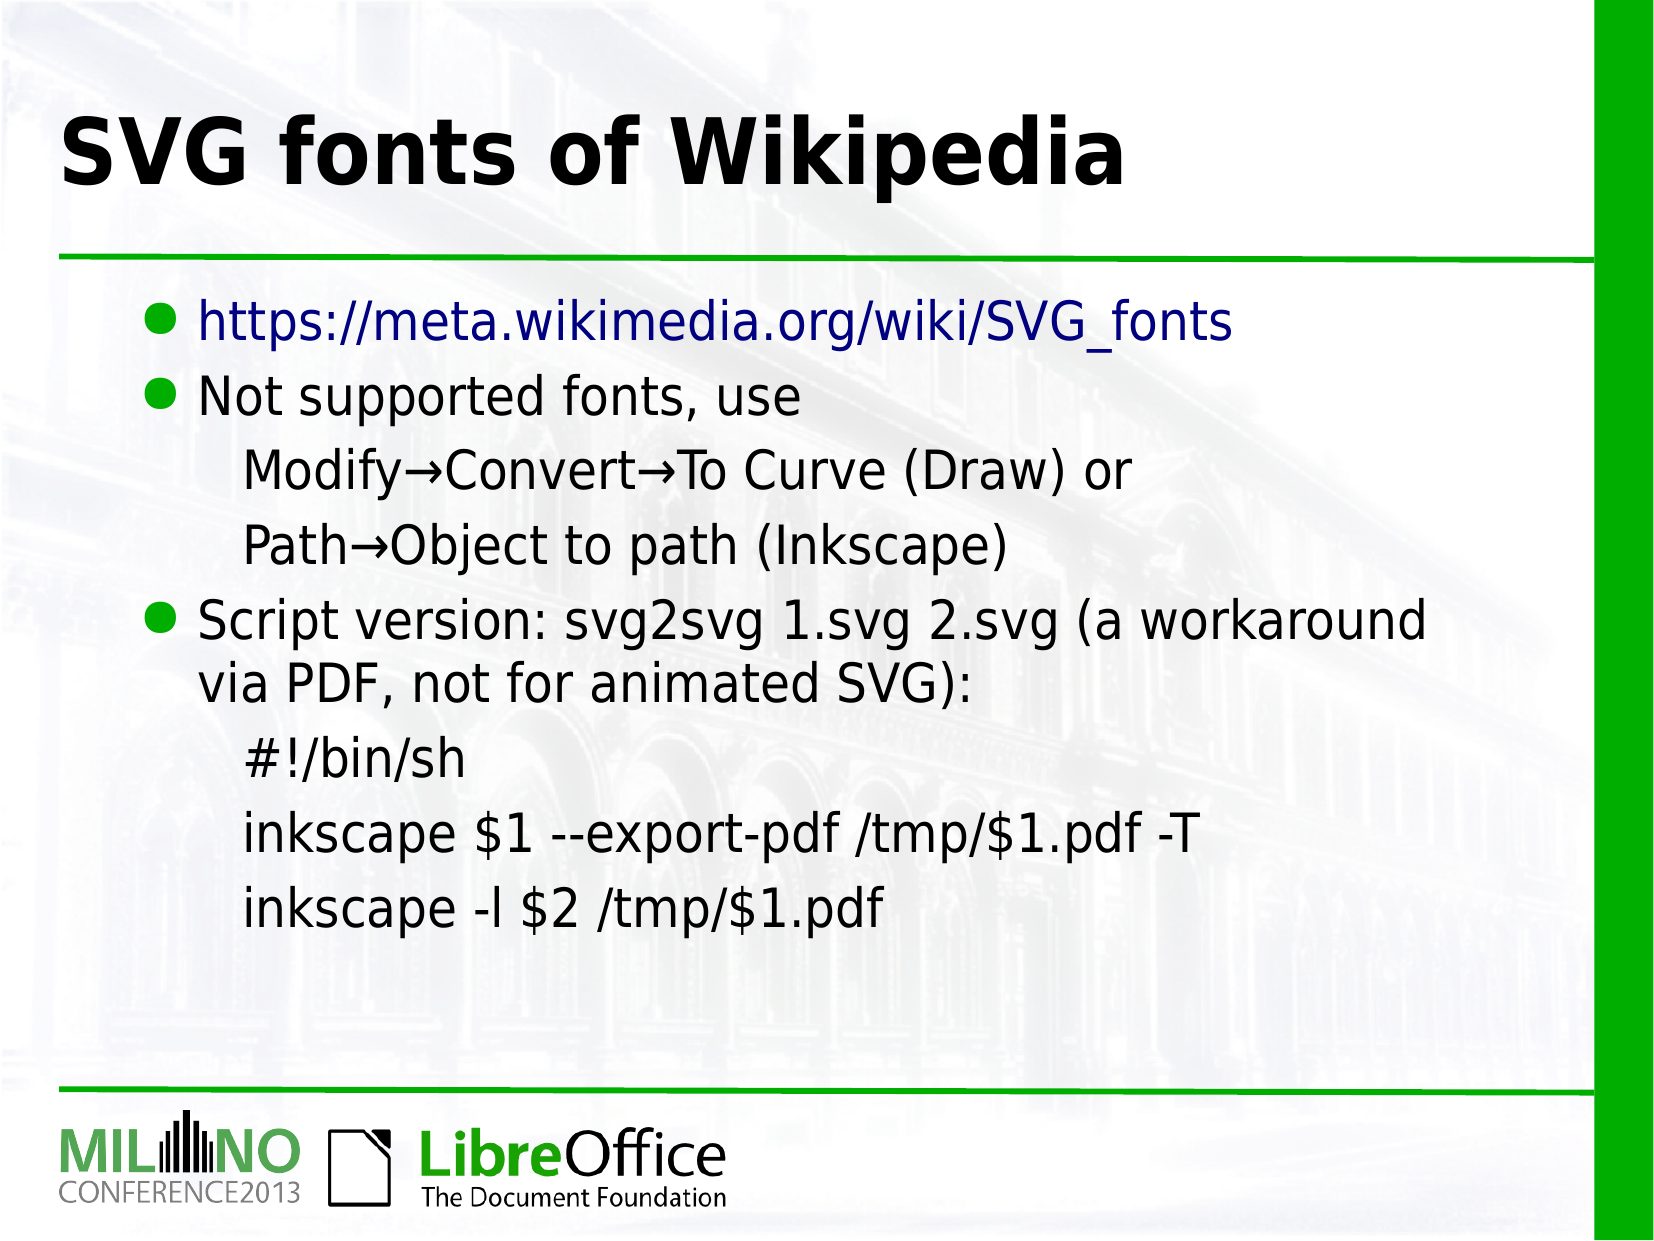

# SVG fonts of Wikipedia
https://meta.wikimedia.org/wiki/SVG_fonts
Not supported fonts, use
Modify→Convert→To Curve (Draw) or
Path→Object to path (Inkscape)
Script version: svg2svg 1.svg 2.svg (a workaround
via PDF, not for animated SVG):
#!/bin/sh
inkscape $1 --export-pdf /tmp/$1.pdf -T
inkscape -l $2 /tmp/$1.pdf